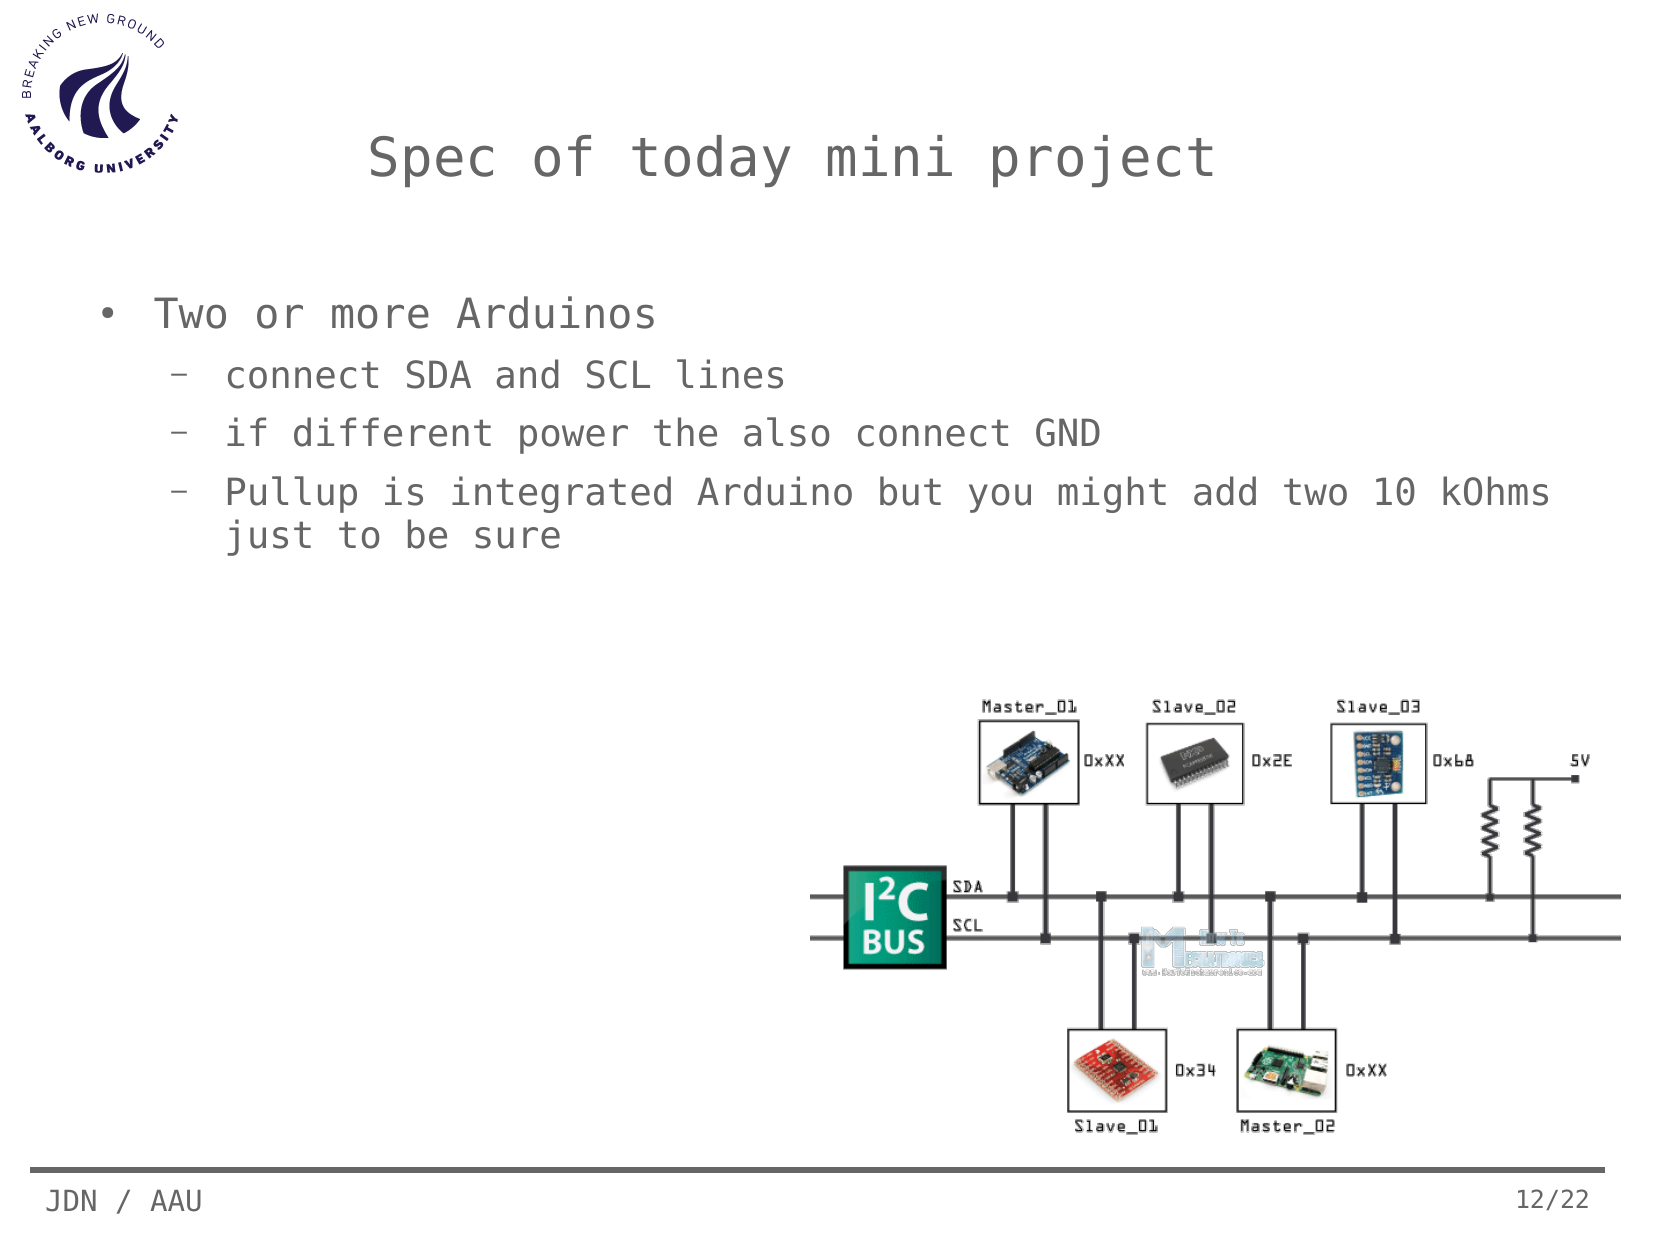

# Spec of today mini project
Two or more Arduinos
connect SDA and SCL lines
if different power the also connect GND
Pullup is integrated Arduino but you might add two 10 kOhms just to be sure